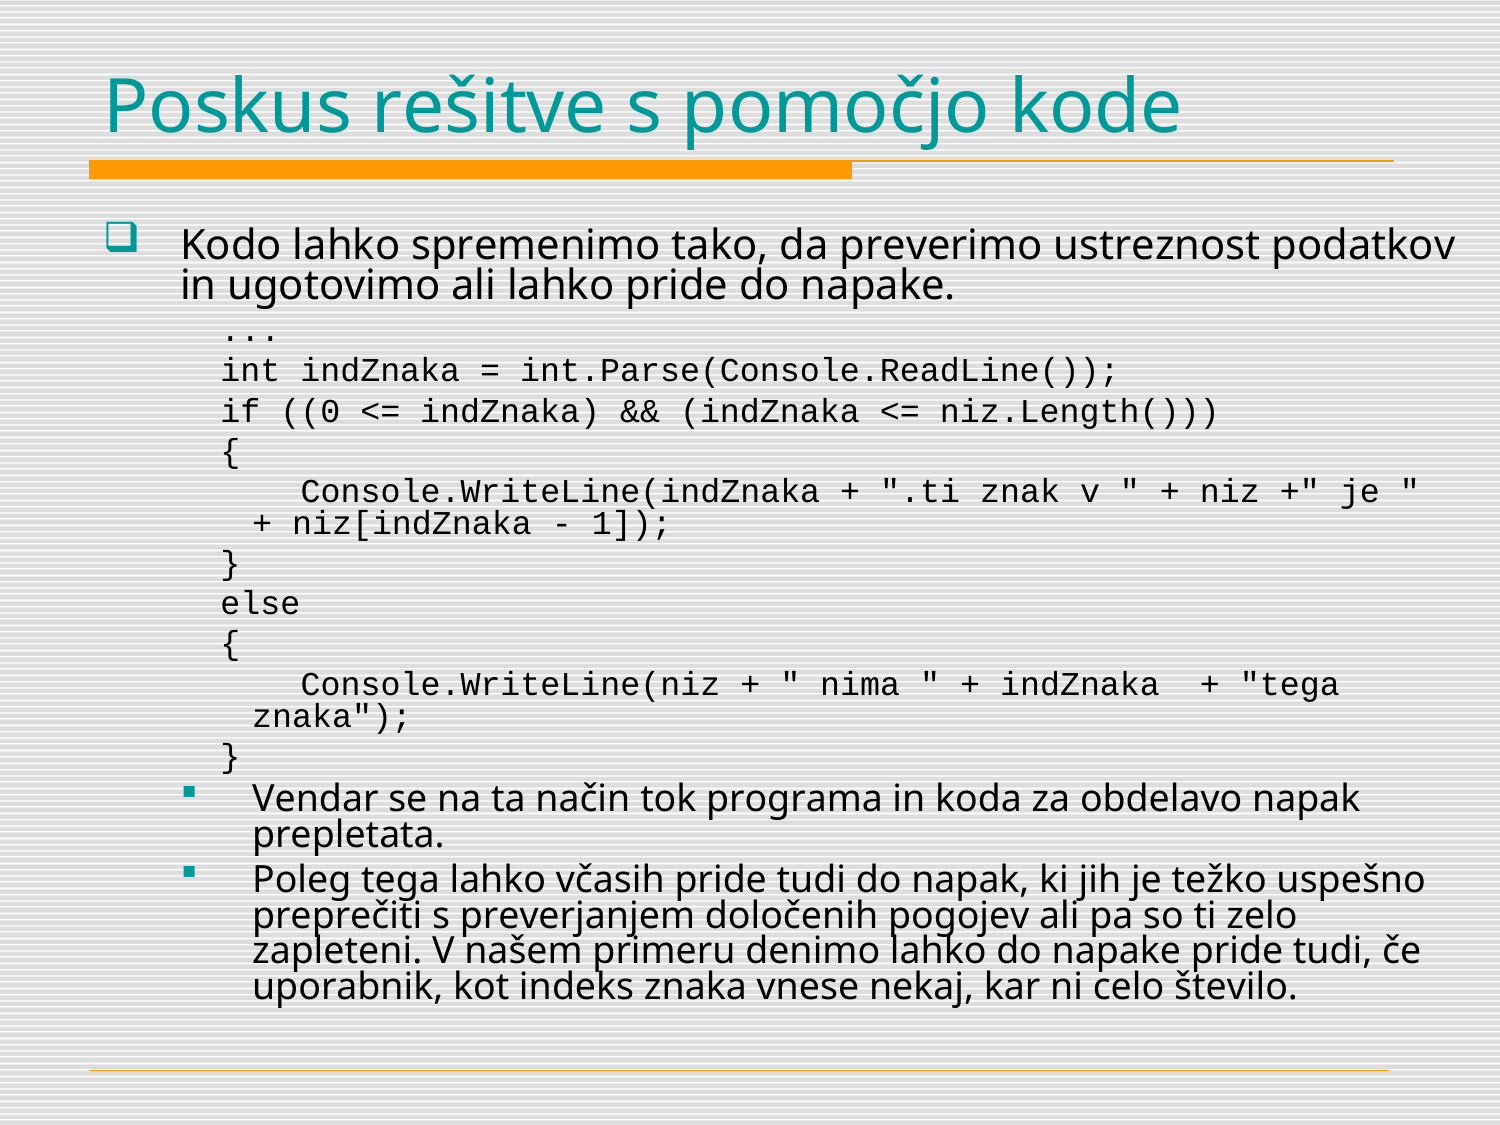

# Poskus rešitve s pomočjo kode
Kodo lahko spremenimo tako, da preverimo ustreznost podatkov in ugotovimo ali lahko pride do napake.
 ...
 int indZnaka = int.Parse(Console.ReadLine());
 if ((0 <= indZnaka) && (indZnaka <= niz.Length()))
 {
 Console.WriteLine(indZnaka + ".ti znak v " + niz +" je " + niz[indZnaka - 1]);
 }
 else
 {
 Console.WriteLine(niz + " nima " + indZnaka + "tega znaka");
 }
Vendar se na ta način tok programa in koda za obdelavo napak prepletata.
Poleg tega lahko včasih pride tudi do napak, ki jih je težko uspešno preprečiti s preverjanjem določenih pogojev ali pa so ti zelo zapleteni. V našem primeru denimo lahko do napake pride tudi, če uporabnik, kot indeks znaka vnese nekaj, kar ni celo število.